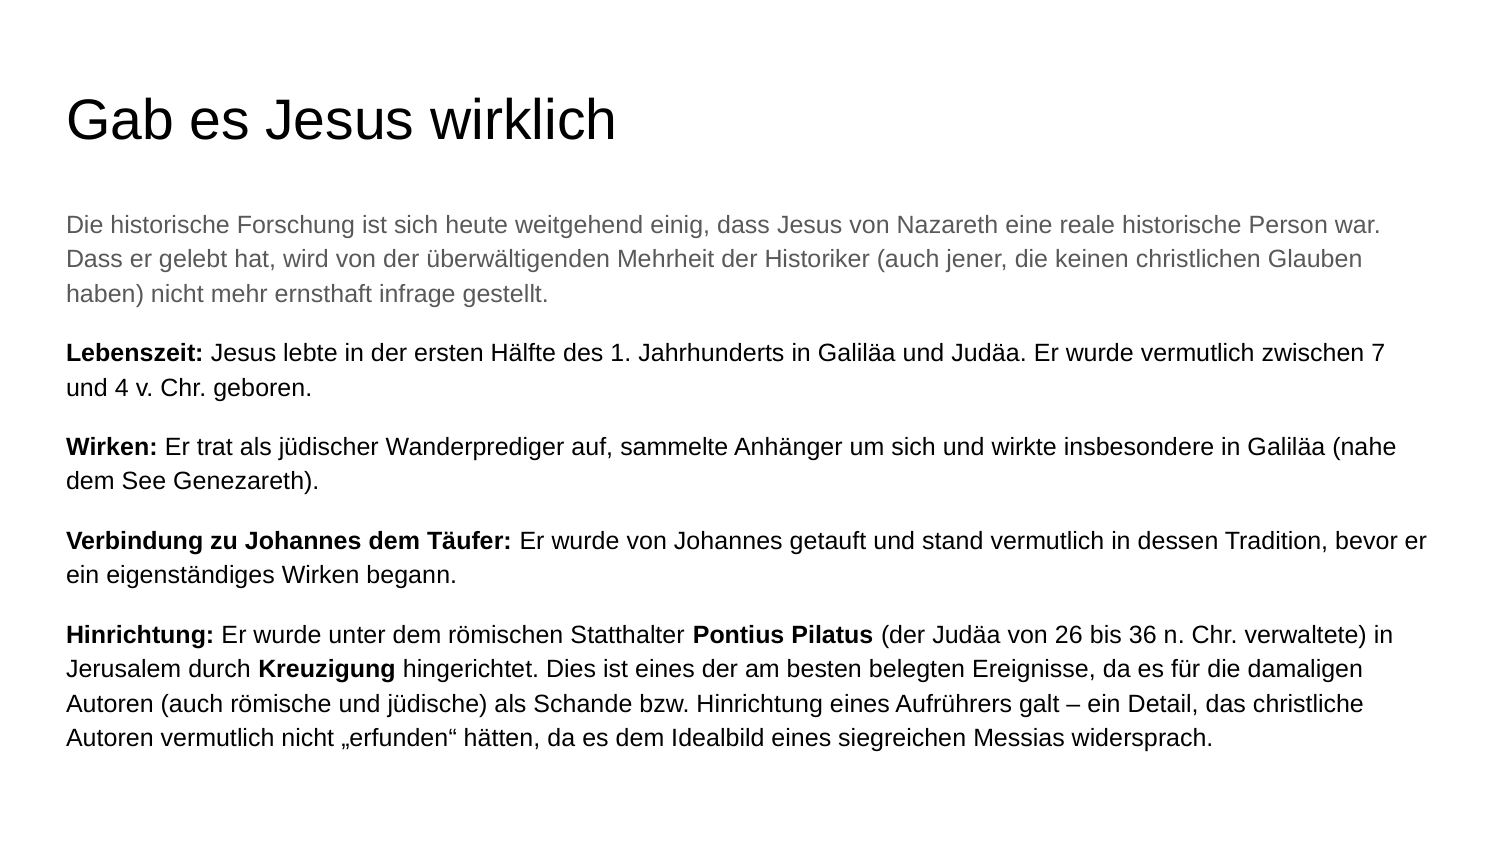

# Gab es Jesus wirklich
Die historische Forschung ist sich heute weitgehend einig, dass Jesus von Nazareth eine reale historische Person war. Dass er gelebt hat, wird von der überwältigenden Mehrheit der Historiker (auch jener, die keinen christlichen Glauben haben) nicht mehr ernsthaft infrage gestellt.
Lebenszeit: Jesus lebte in der ersten Hälfte des 1. Jahrhunderts in Galiläa und Judäa. Er wurde vermutlich zwischen 7 und 4 v. Chr. geboren.
Wirken: Er trat als jüdischer Wanderprediger auf, sammelte Anhänger um sich und wirkte insbesondere in Galiläa (nahe dem See Genezareth).
Verbindung zu Johannes dem Täufer: Er wurde von Johannes getauft und stand vermutlich in dessen Tradition, bevor er ein eigenständiges Wirken begann.
Hinrichtung: Er wurde unter dem römischen Statthalter Pontius Pilatus (der Judäa von 26 bis 36 n. Chr. verwaltete) in Jerusalem durch Kreuzigung hingerichtet. Dies ist eines der am besten belegten Ereignisse, da es für die damaligen Autoren (auch römische und jüdische) als Schande bzw. Hinrichtung eines Aufrührers galt – ein Detail, das christliche Autoren vermutlich nicht „erfunden“ hätten, da es dem Idealbild eines siegreichen Messias widersprach.